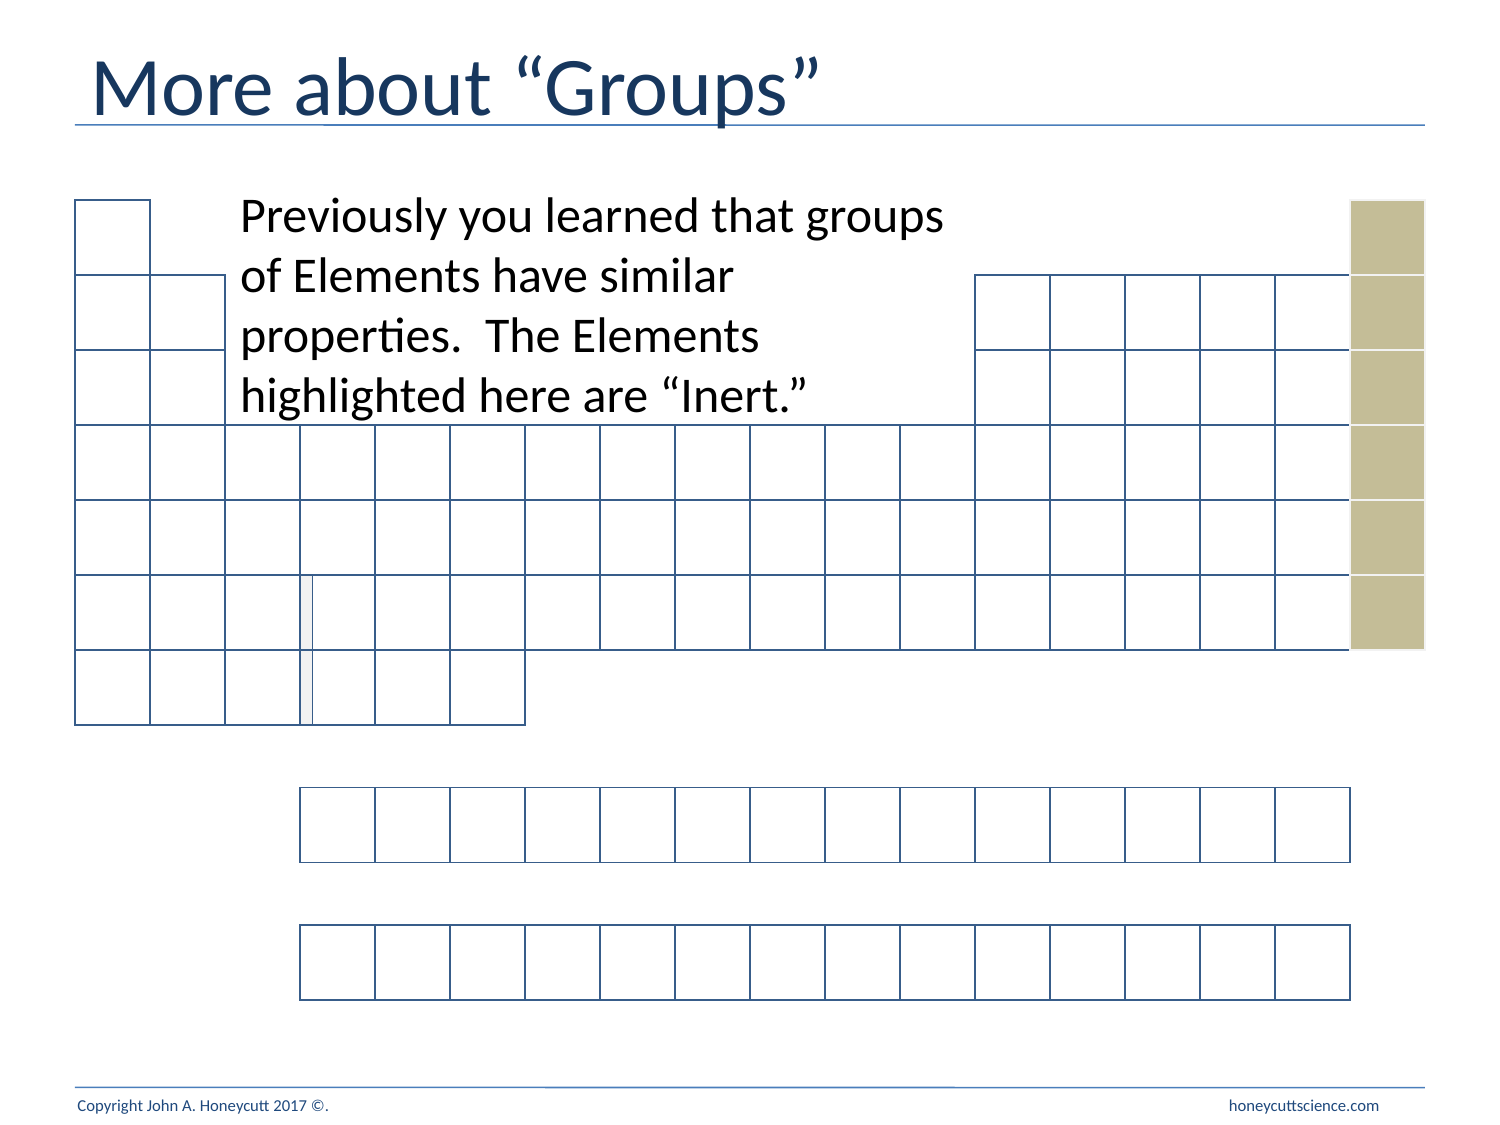

# More about “Groups”
Previously you learned that groups of Elements have similar properties. The Elements highlighted here are “Inert.”